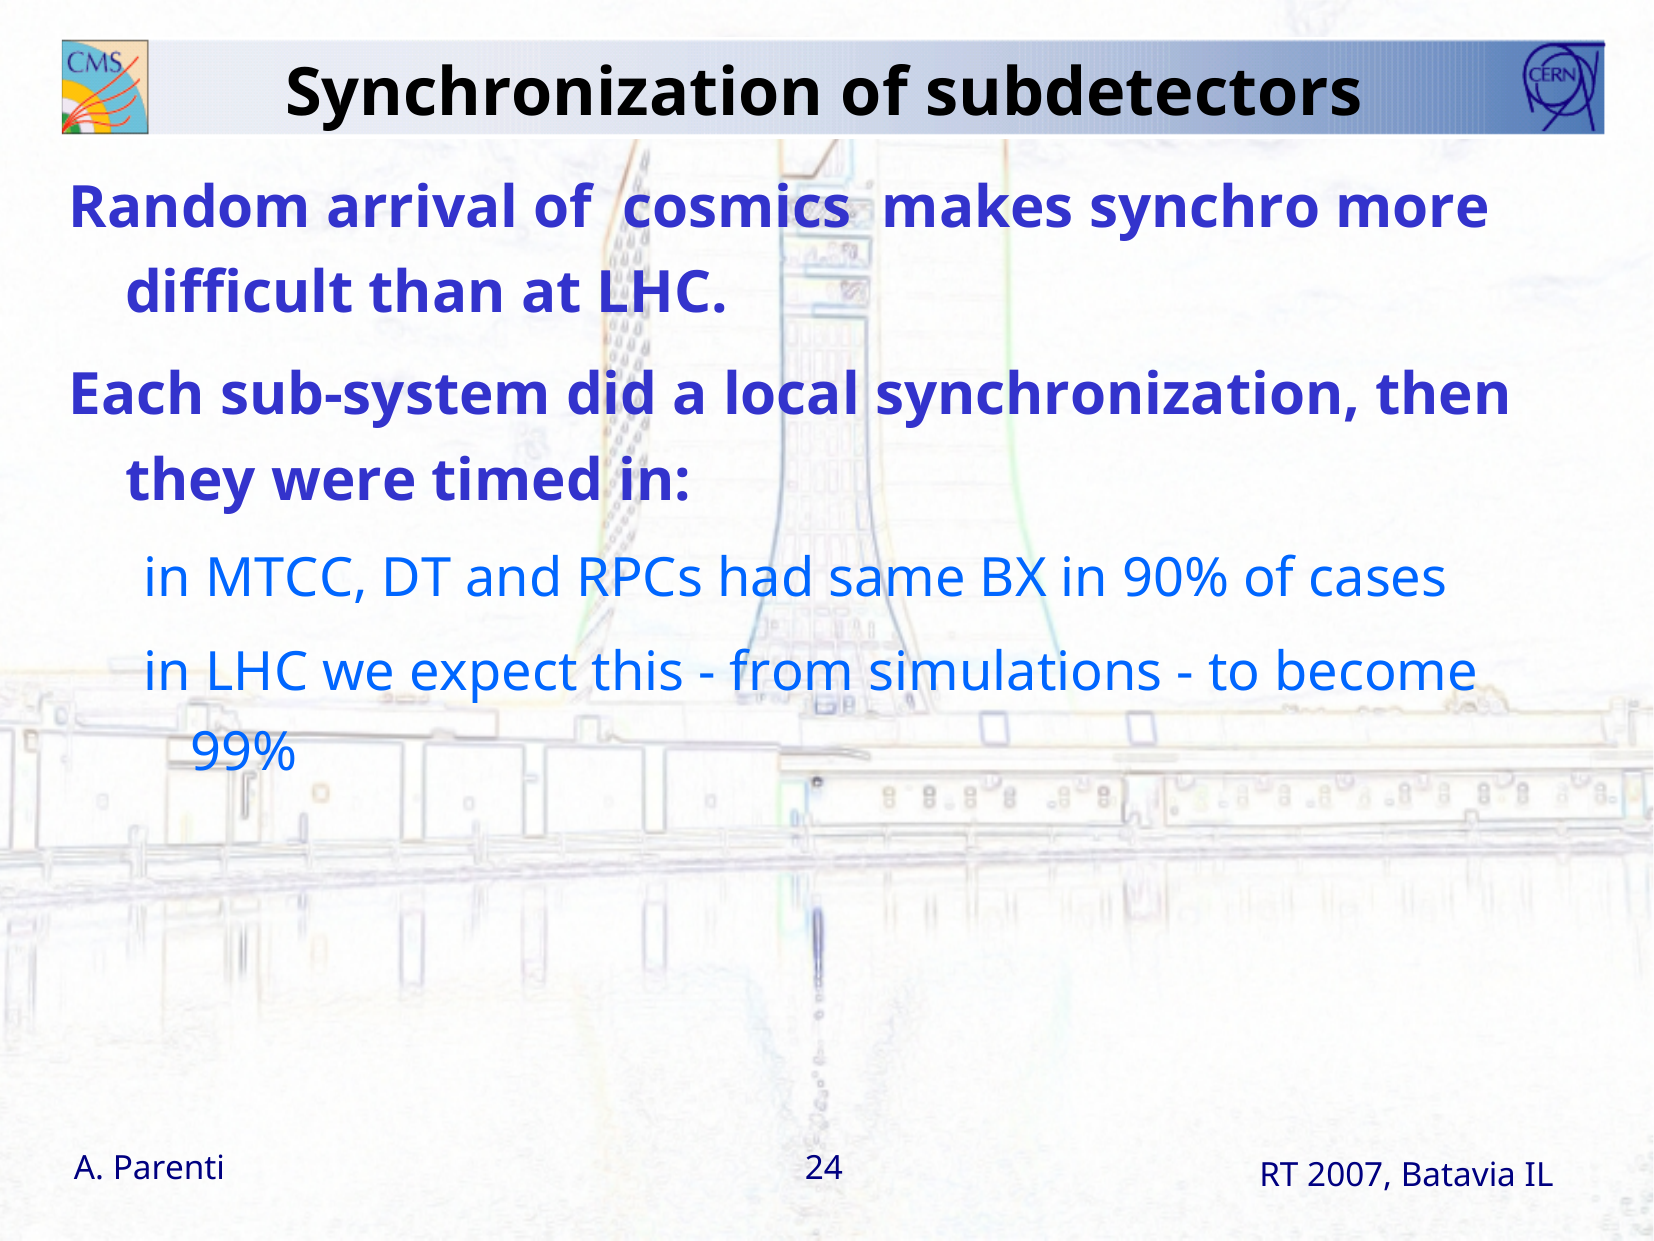

# Synchronization of subdetectors
Random arrival of cosmics makes synchro more difficult than at LHC.
Each sub-system did a local synchronization, then they were timed in:
in MTCC, DT and RPCs had same BX in 90% of cases
in LHC we expect this - from simulations - to become 99%